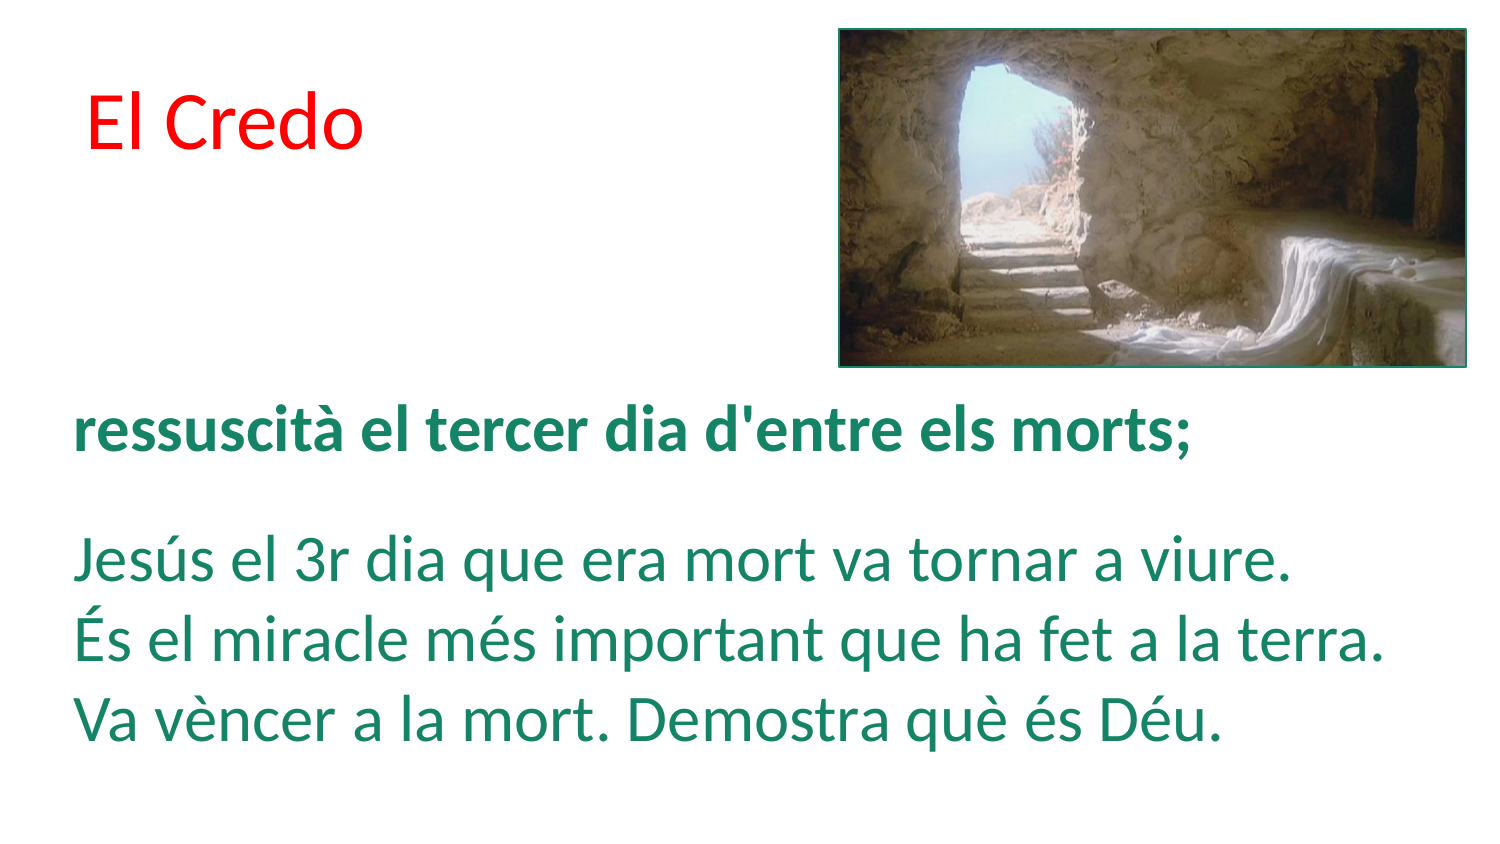

El Credo
ressuscità el tercer dia d'entre els morts;
Jesús el 3r dia que era mort va tornar a viure.
És el miracle més important que ha fet a la terra.
Va vèncer a la mort. Demostra què és Déu.